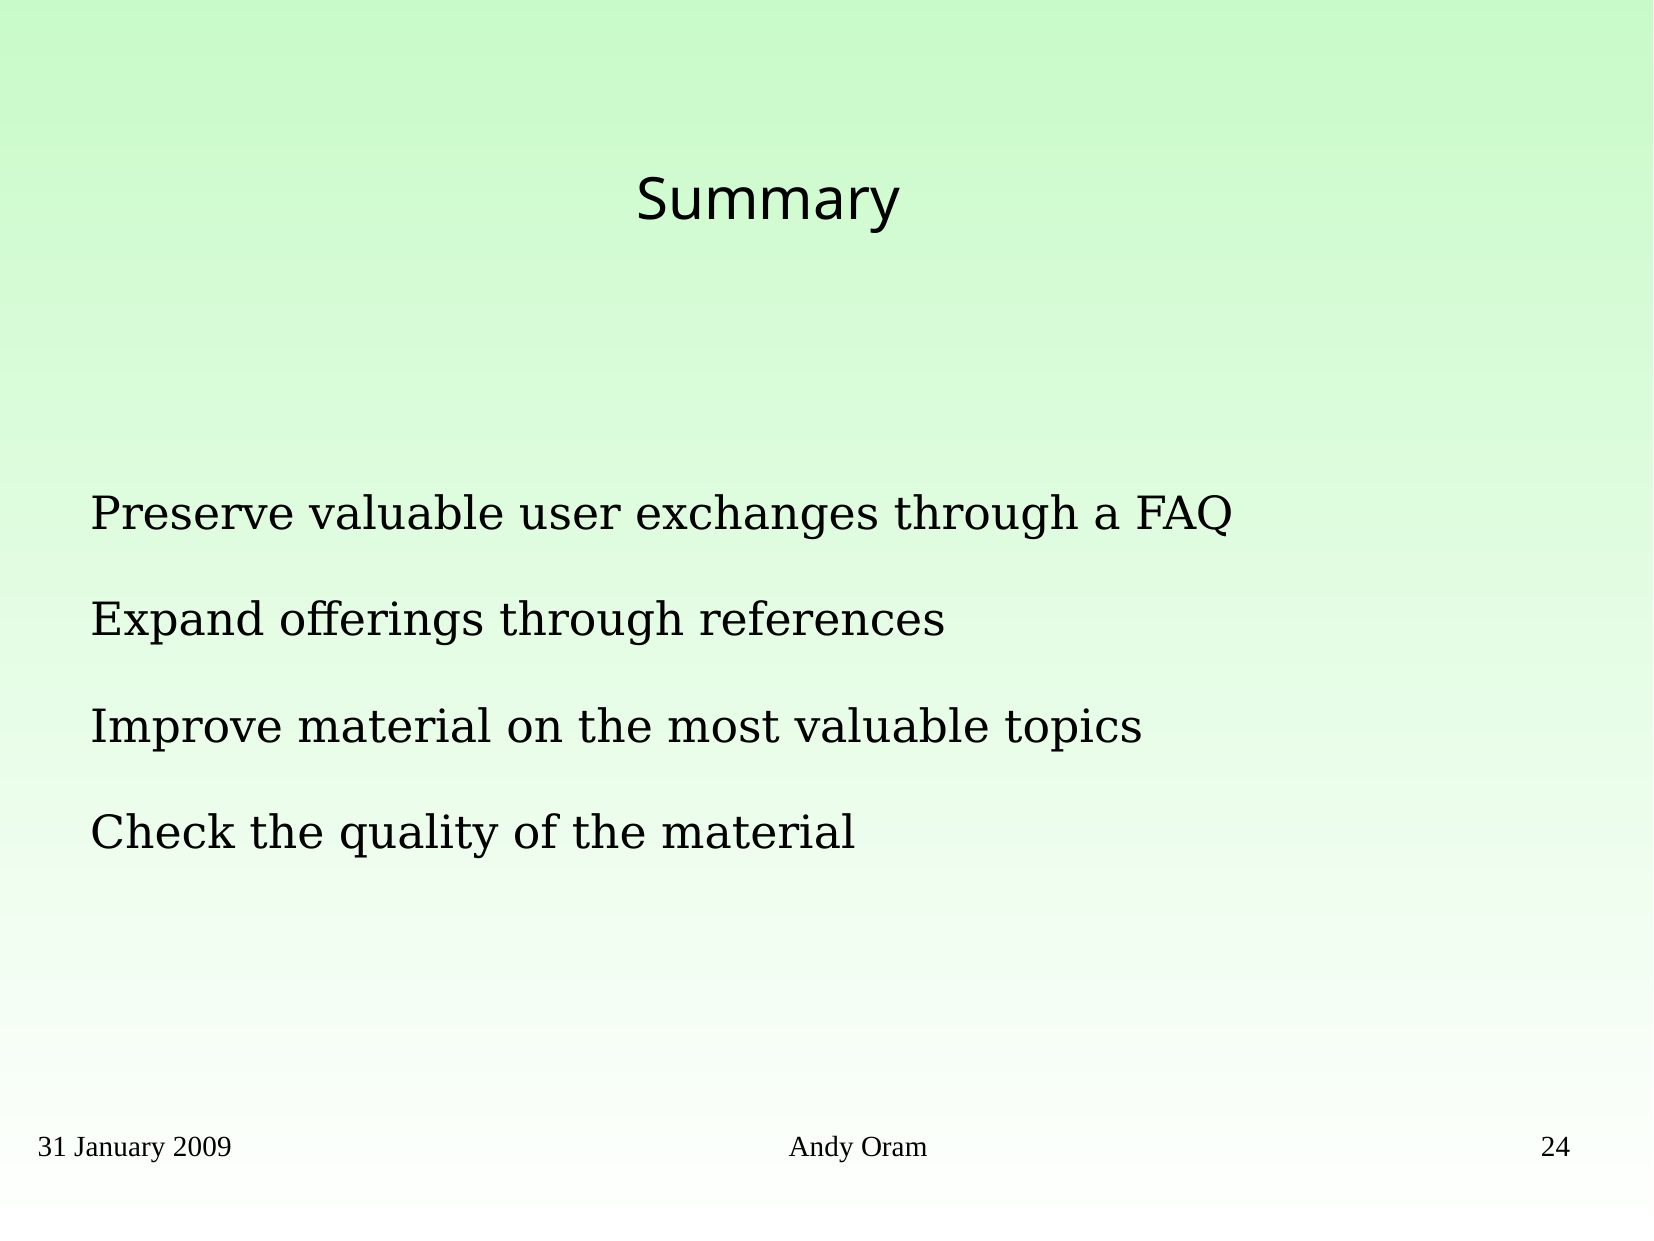

Summary
Preserve valuable user exchanges through a FAQ
Expand offerings through references
Improve material on the most valuable topics
Check the quality of the material
24